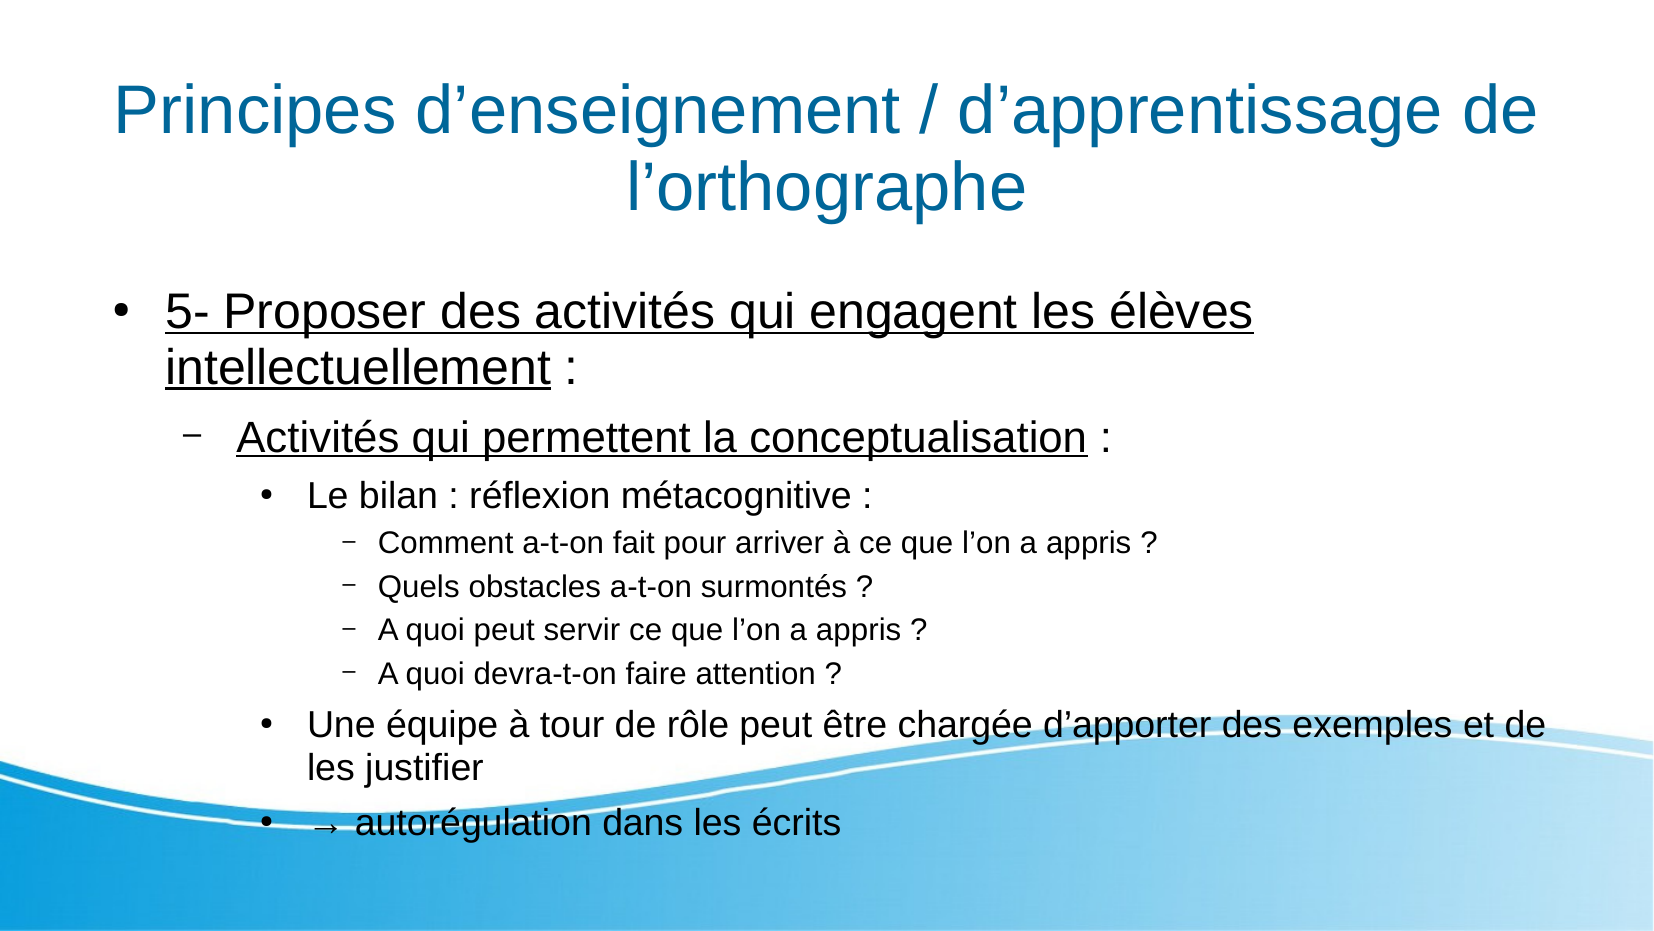

# Principes d’enseignement / d’apprentissage de l’orthographe
5- Proposer des activités qui engagent les élèves intellectuellement :
Activités qui permettent la conceptualisation :
Le bilan : réflexion métacognitive :
Comment a-t-on fait pour arriver à ce que l’on a appris ?
Quels obstacles a-t-on surmontés ?
A quoi peut servir ce que l’on a appris ?
A quoi devra-t-on faire attention ?
Une équipe à tour de rôle peut être chargée d’apporter des exemples et de les justifier
→ autorégulation dans les écrits